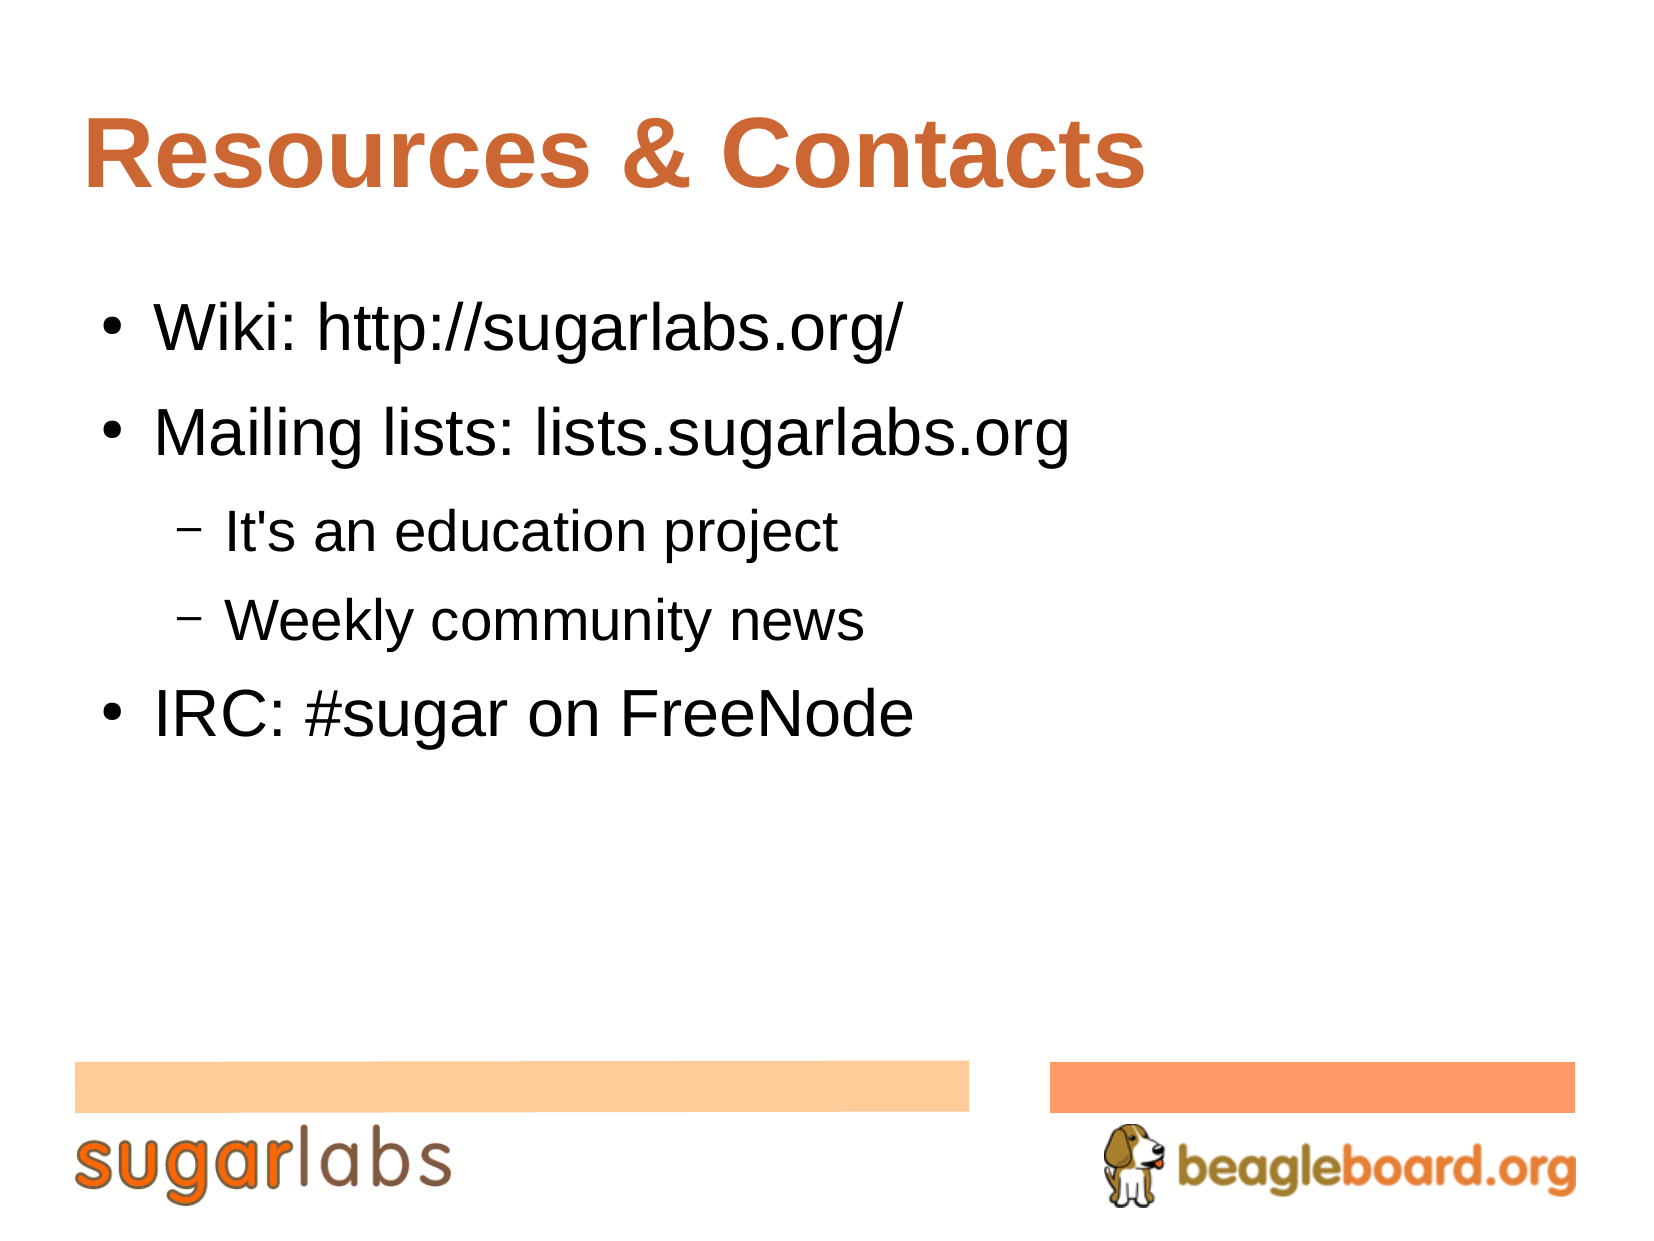

# Resources & Contacts
Wiki: http://sugarlabs.org/
Mailing lists: lists.sugarlabs.org
It's an education project
Weekly community news
IRC: #sugar on FreeNode